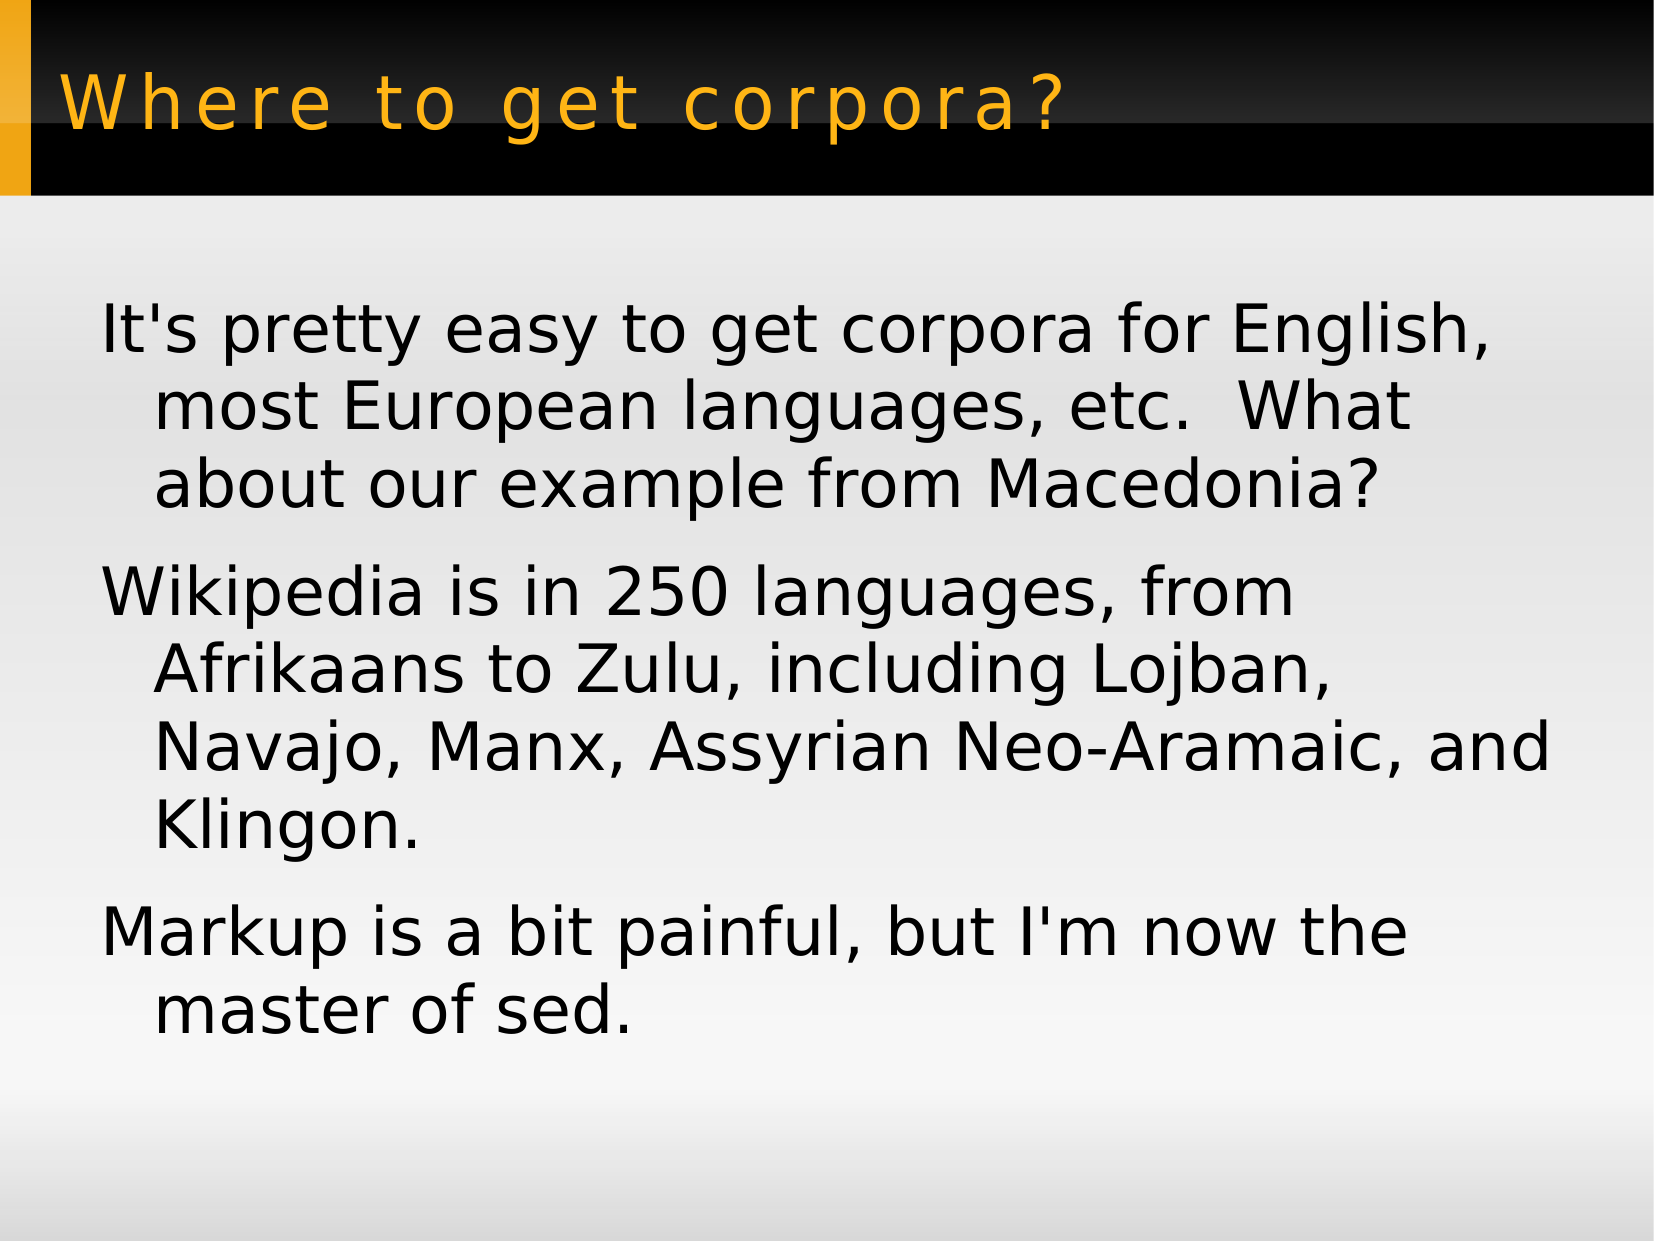

# Where to get corpora?
It's pretty easy to get corpora for English, most European languages, etc. What about our example from Macedonia?
Wikipedia is in 250 languages, from Afrikaans to Zulu, including Lojban, Navajo, Manx, Assyrian Neo-Aramaic, and Klingon.
Markup is a bit painful, but I'm now the master of sed.